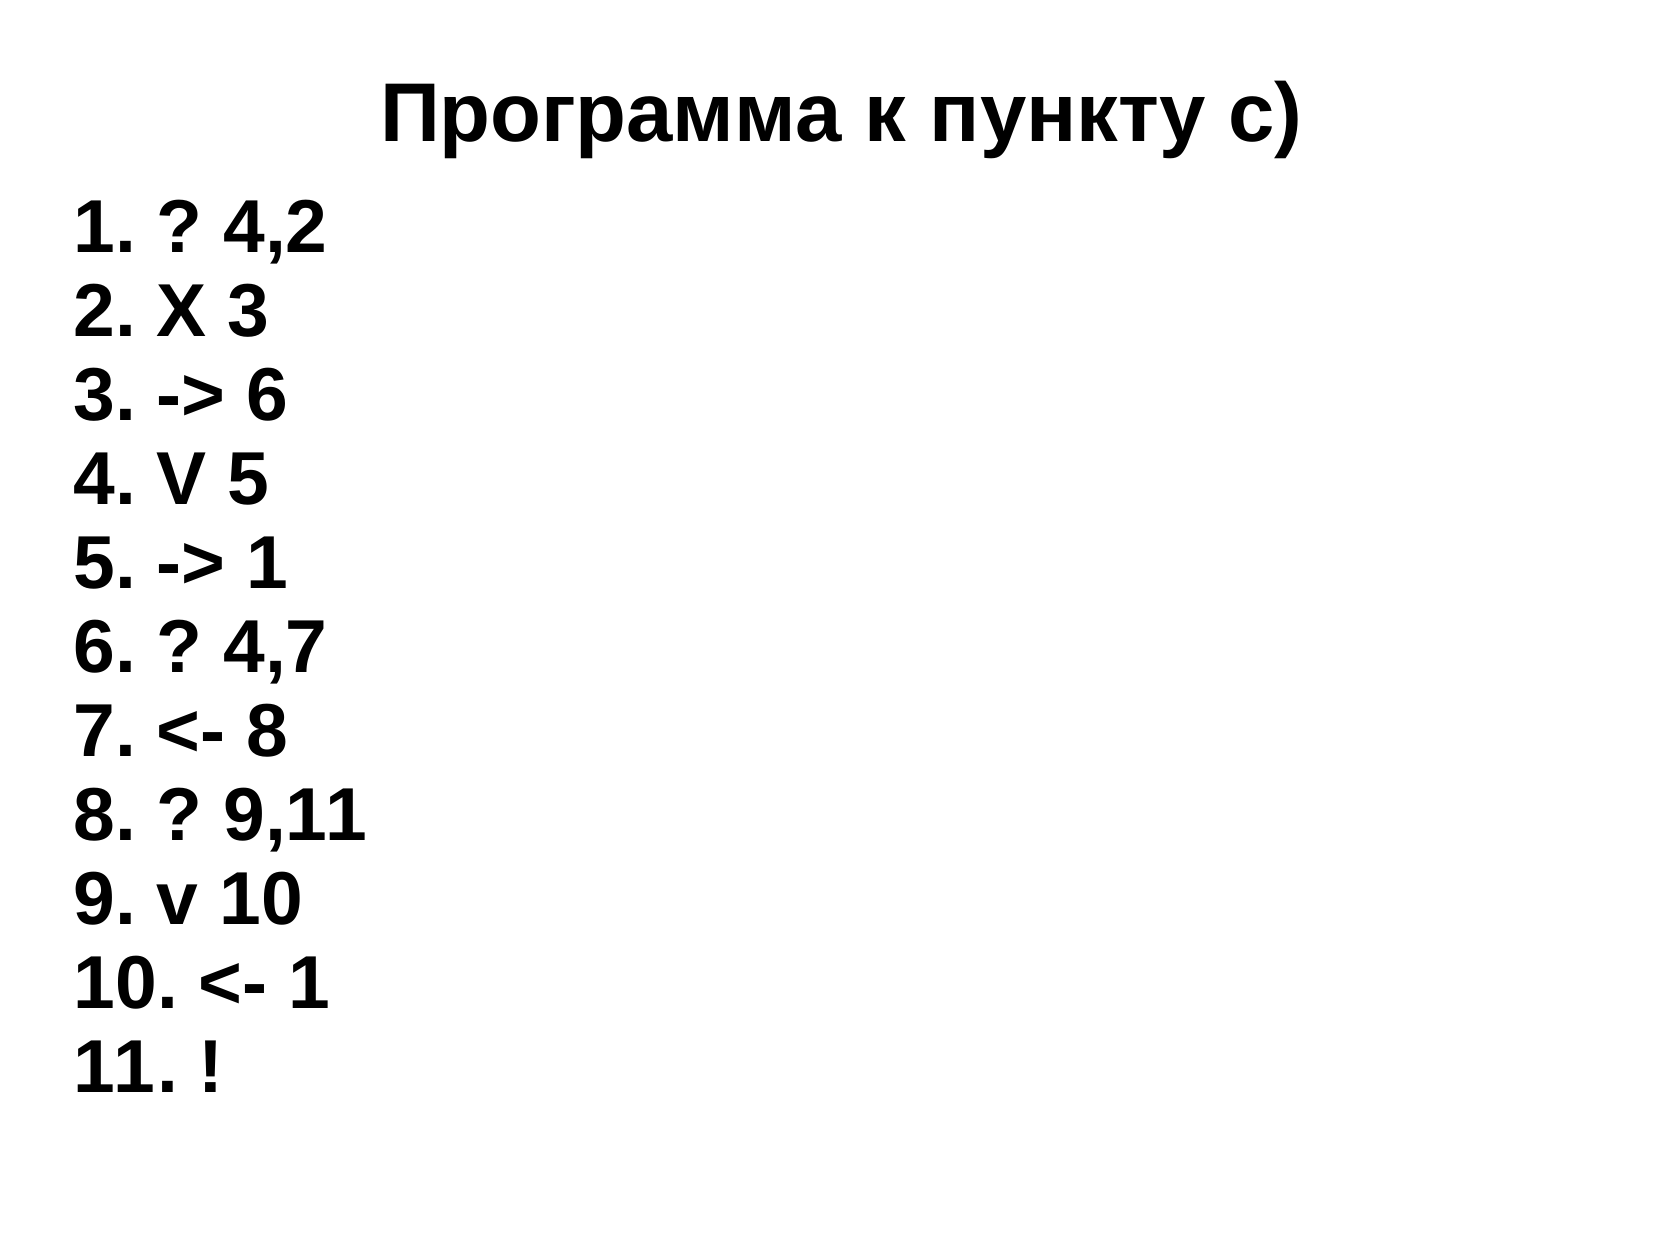

Программа к пункту c)
1. ? 4,2
2. X 3
3. -> 6
4. V 5
5. -> 1
6. ? 4,7
7. <- 8
8. ? 9,11
9. v 10
10. <- 1
11. !